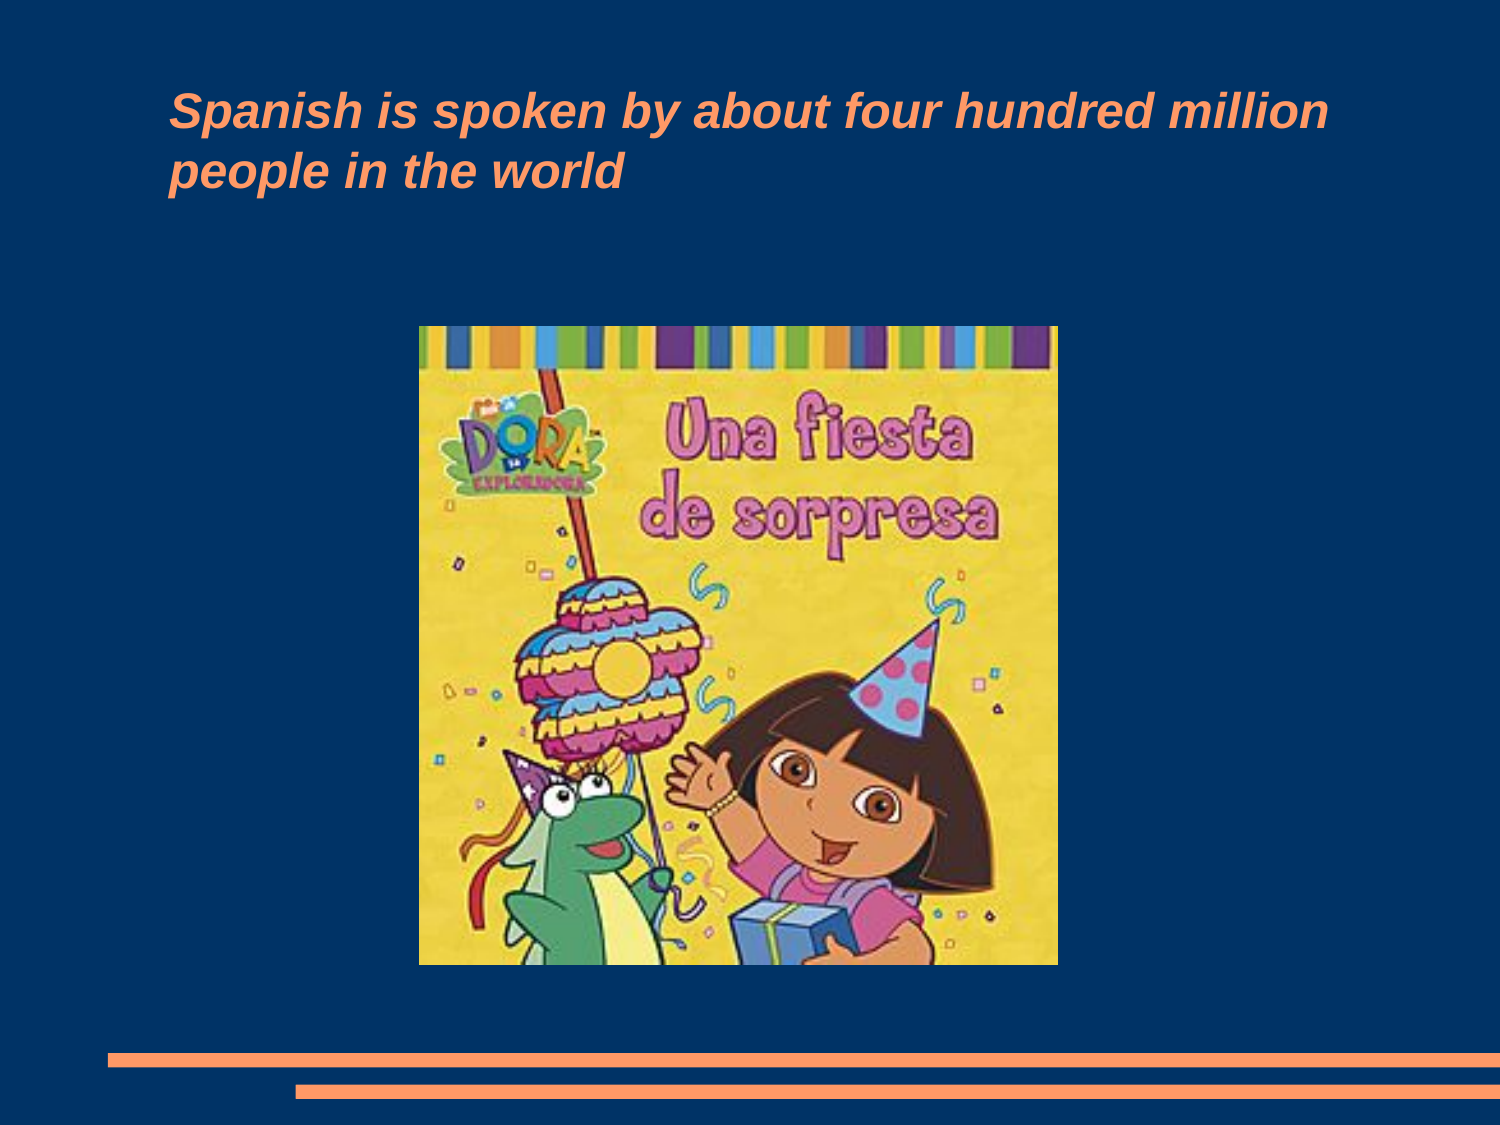

# Spanish is spoken by about four hundred million people in the world